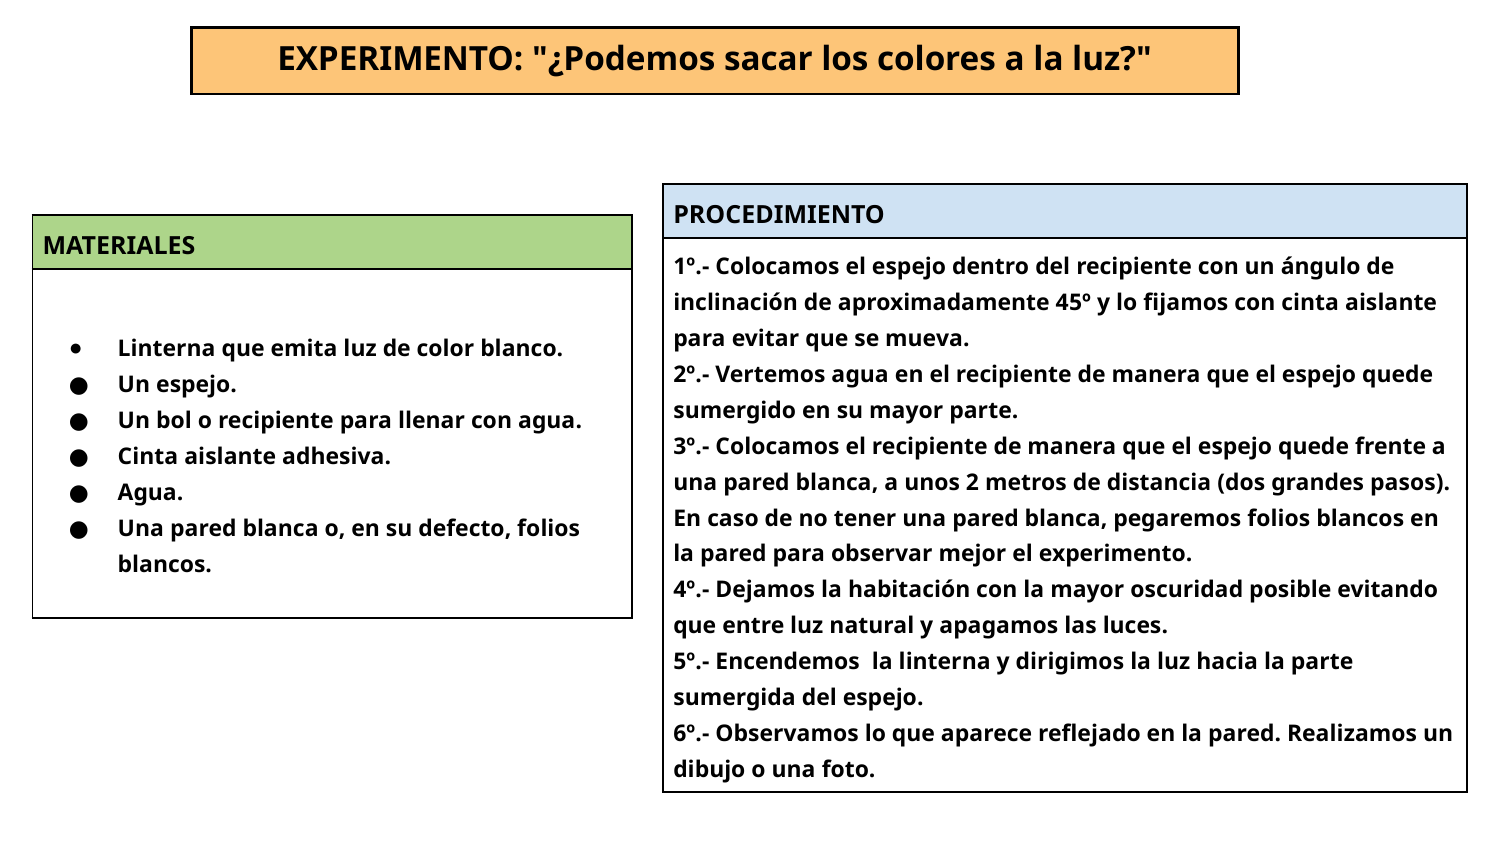

| EXPERIMENTO: "¿Podemos sacar los colores a la luz?" |
| --- |
| PROCEDIMIENTO |
| --- |
| 1º.- Colocamos el espejo dentro del recipiente con un ángulo de inclinación de aproximadamente 45º y lo fijamos con cinta aislante para evitar que se mueva. 2º.- Vertemos agua en el recipiente de manera que el espejo quede sumergido en su mayor parte. 3º.- Colocamos el recipiente de manera que el espejo quede frente a una pared blanca, a unos 2 metros de distancia (dos grandes pasos). En caso de no tener una pared blanca, pegaremos folios blancos en la pared para observar mejor el experimento. 4º.- Dejamos la habitación con la mayor oscuridad posible evitando que entre luz natural y apagamos las luces. 5º.- Encendemos la linterna y dirigimos la luz hacia la parte sumergida del espejo. 6º.- Observamos lo que aparece reflejado en la pared. Realizamos un dibujo o una foto. |
| MATERIALES |
| --- |
| Linterna que emita luz de color blanco. Un espejo. Un bol o recipiente para llenar con agua. Cinta aislante adhesiva. Agua. Una pared blanca o, en su defecto, folios blancos. |